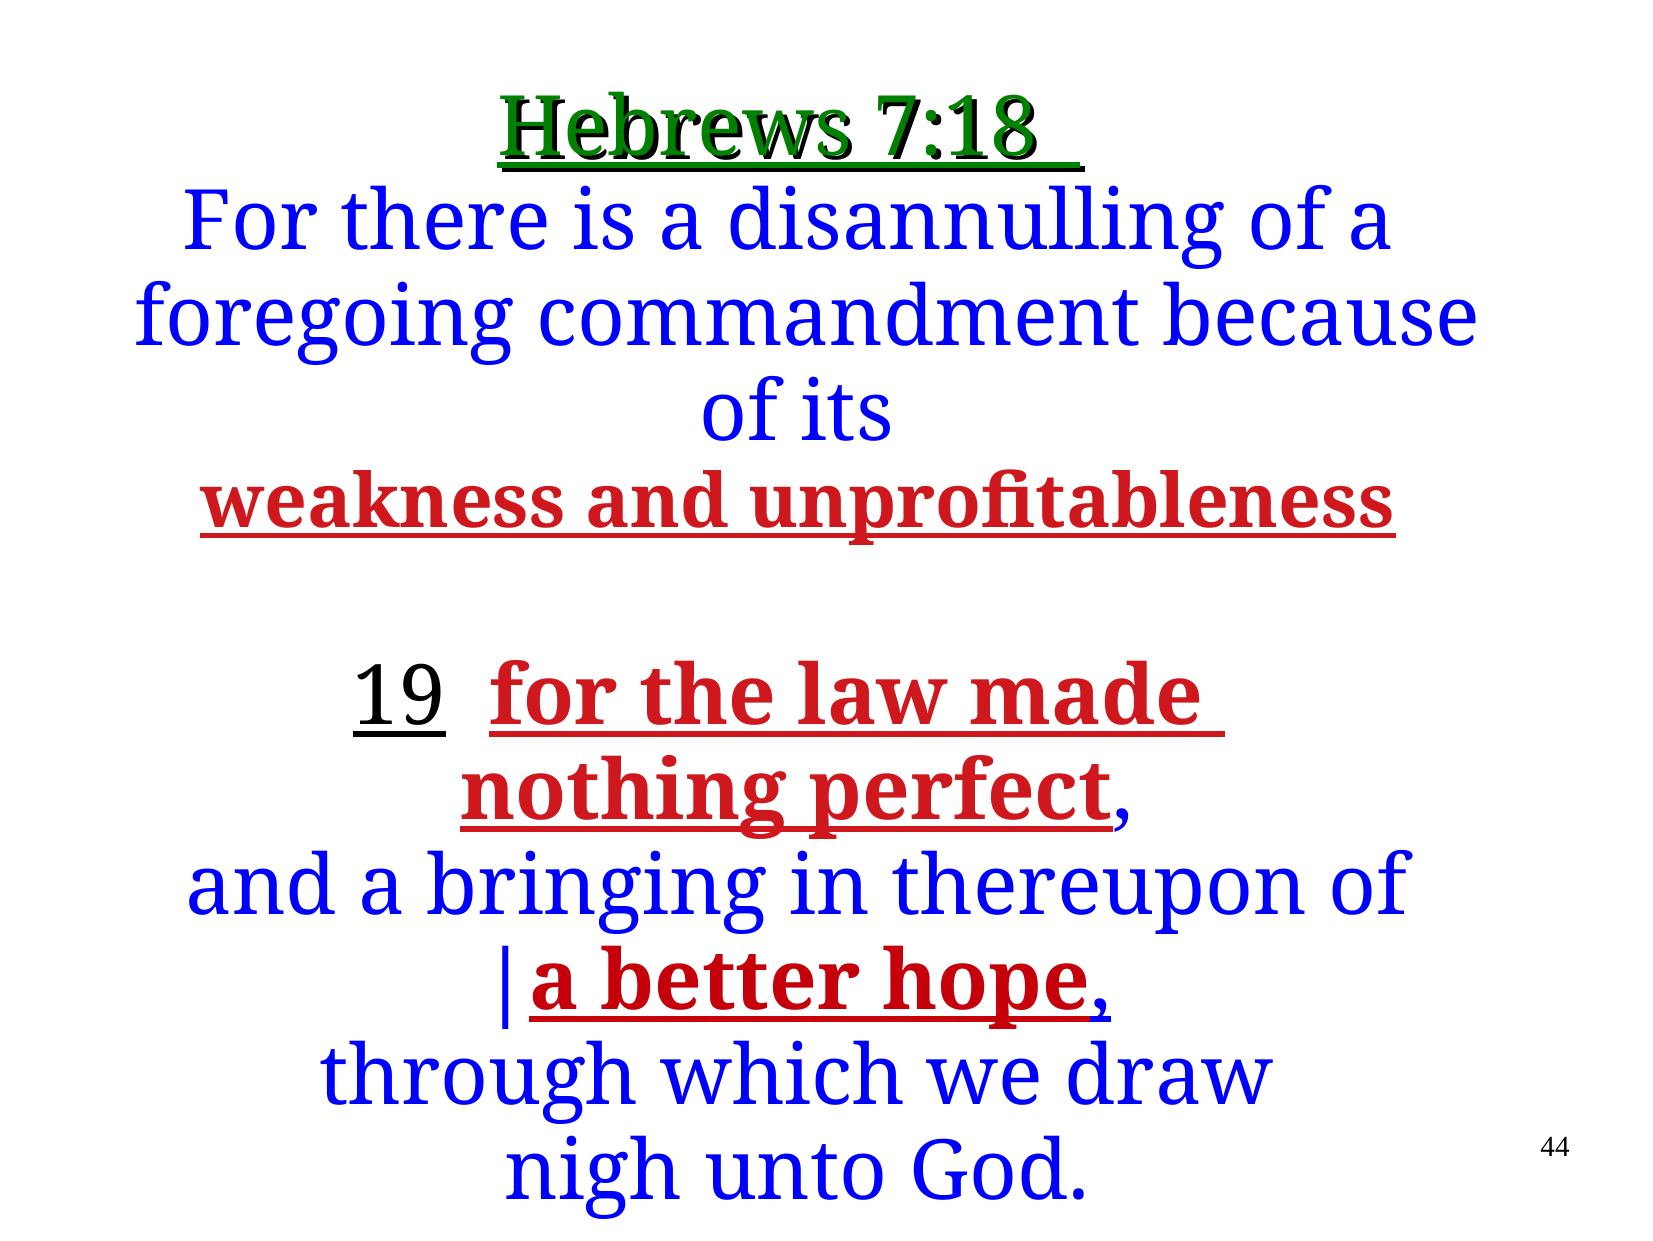

Hebrews 7:18
For there is a disannulling of a foregoing commandment because of its
weakness and unprofitableness
19 for the law made
nothing perfect,
and a bringing in thereupon of
|a better hope,
through which we draw
nigh unto God.
44